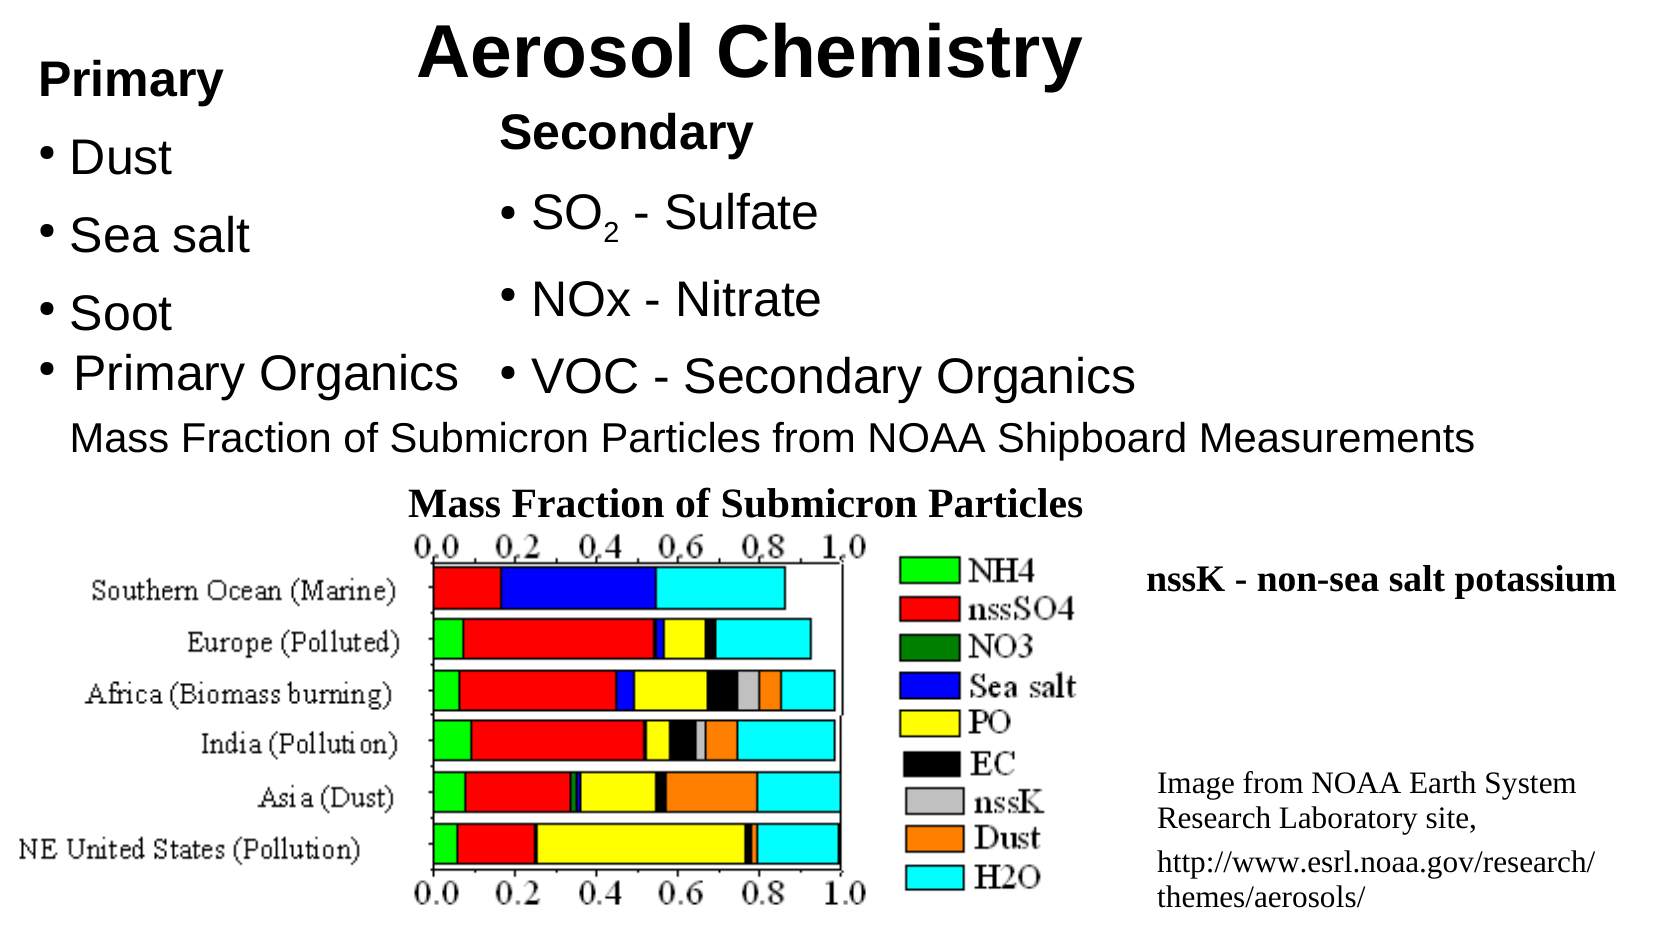

Aerosol Chemistry
Primary
 Dust
 Sea salt
 Soot
Primary Organics
Secondary
 SO2 - Sulfate
 NOx - Nitrate
 VOC - Secondary Organics
Mass Fraction of Submicron Particles from NOAA Shipboard Measurements
Mass Fraction of Submicron Particles
nssK - non-sea salt potassium
Image from NOAA Earth System Research Laboratory site,
http://www.esrl.noaa.gov/research/themes/aerosols/